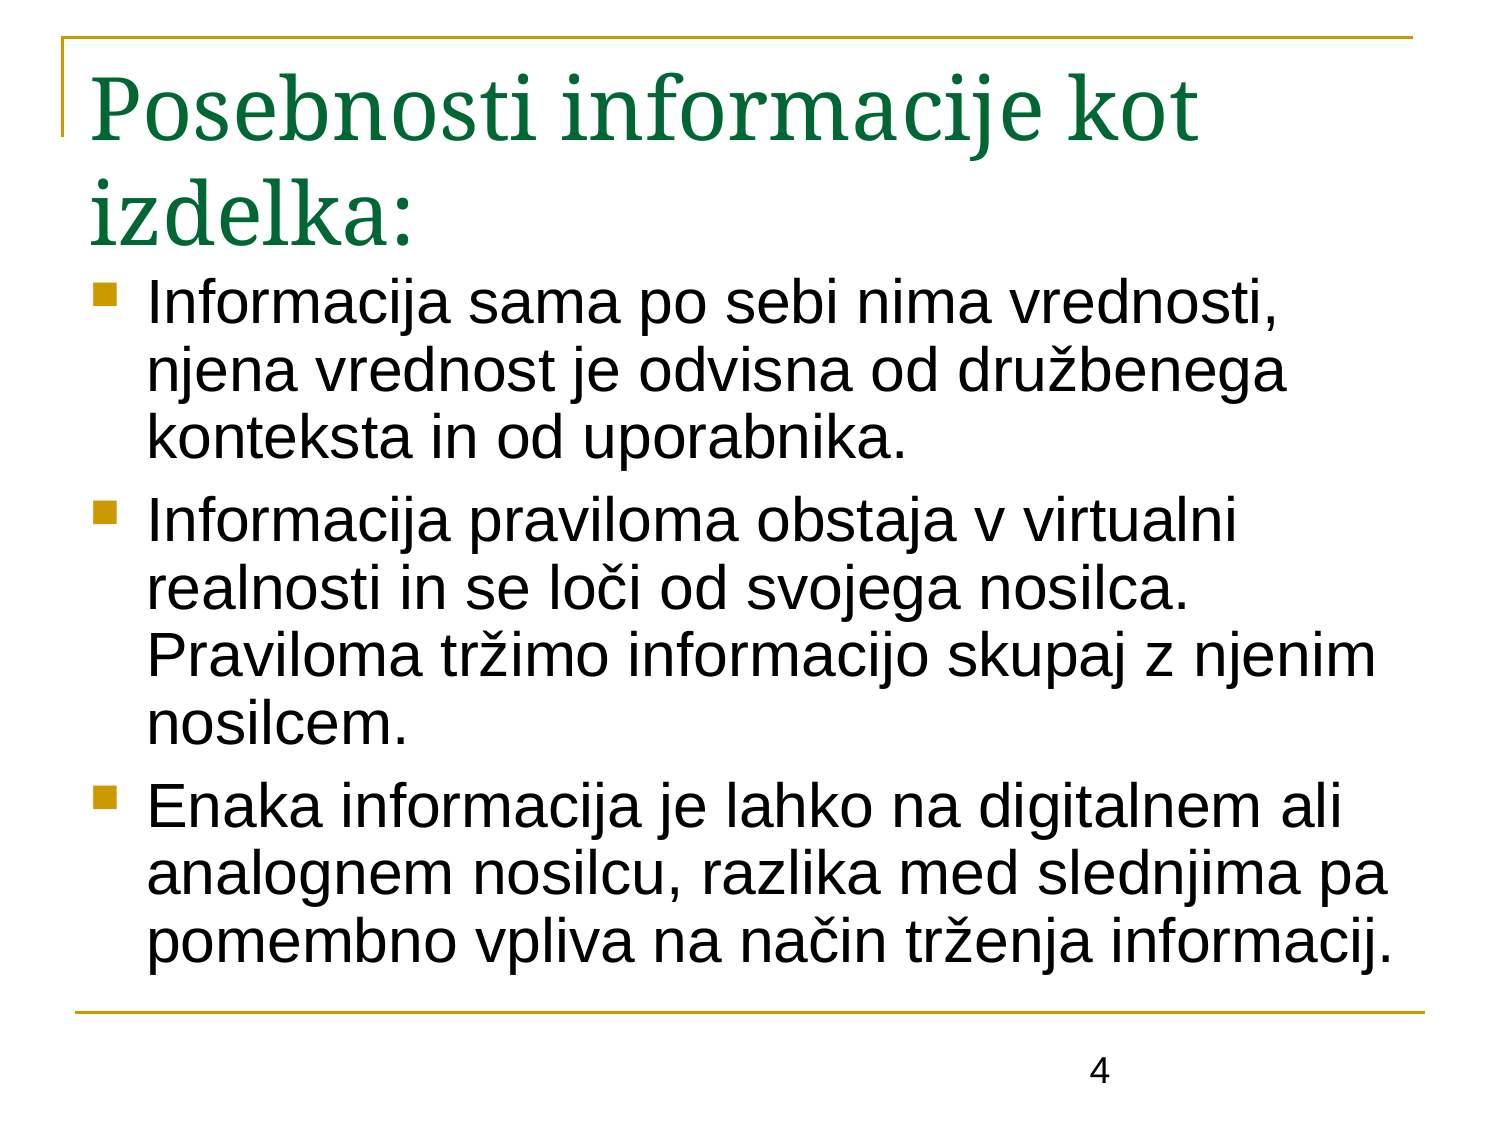

# Posebnosti informacije kot izdelka:
Informacija sama po sebi nima vrednosti, njena vrednost je odvisna od družbenega konteksta in od uporabnika.
Informacija praviloma obstaja v virtualni realnosti in se loči od svojega nosilca. Praviloma tržimo informacijo skupaj z njenim nosilcem.
Enaka informacija je lahko na digitalnem ali analognem nosilcu, razlika med slednjima pa pomembno vpliva na način trženja informacij.
4